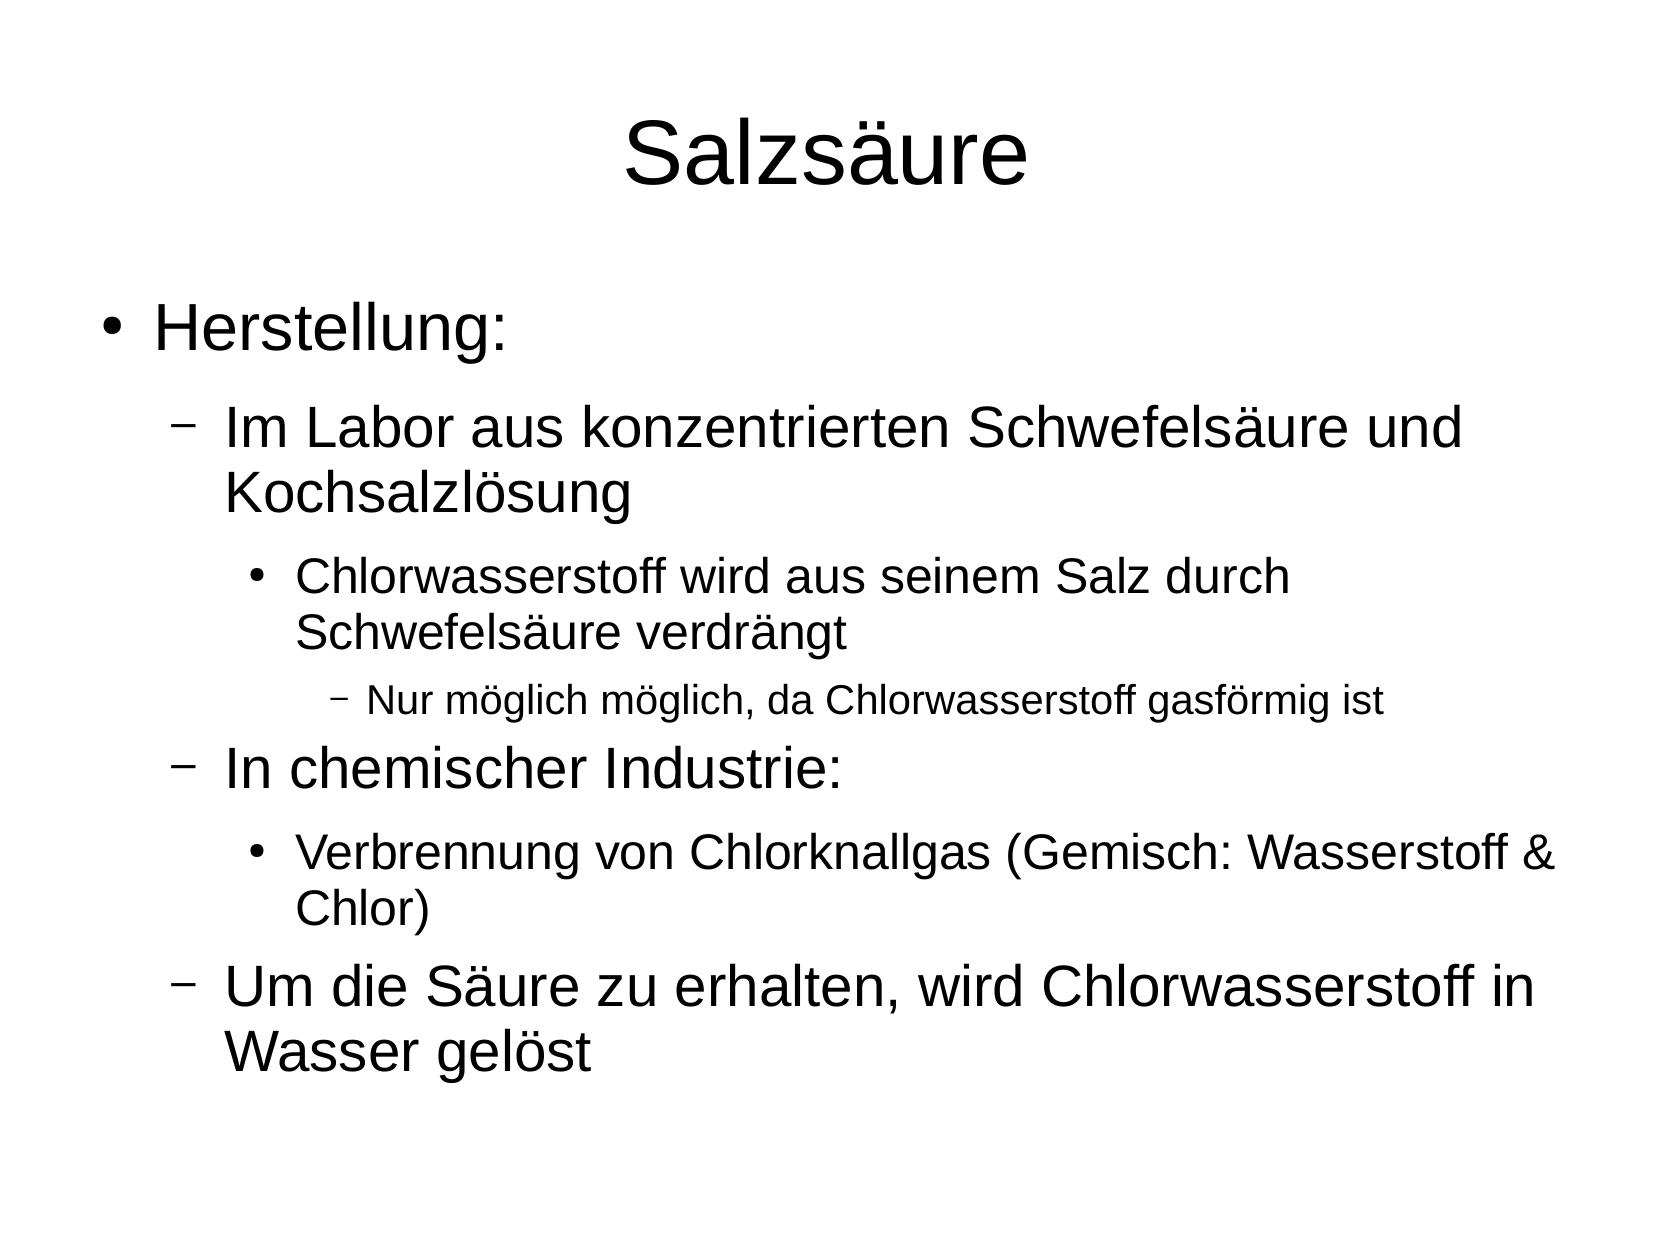

# Salzsäure
Herstellung:
Im Labor aus konzentrierten Schwefelsäure und Kochsalzlösung
Chlorwasserstoff wird aus seinem Salz durch Schwefelsäure verdrängt
Nur möglich möglich, da Chlorwasserstoff gasförmig ist
In chemischer Industrie:
Verbrennung von Chlorknallgas (Gemisch: Wasserstoff & Chlor)
Um die Säure zu erhalten, wird Chlorwasserstoff in Wasser gelöst